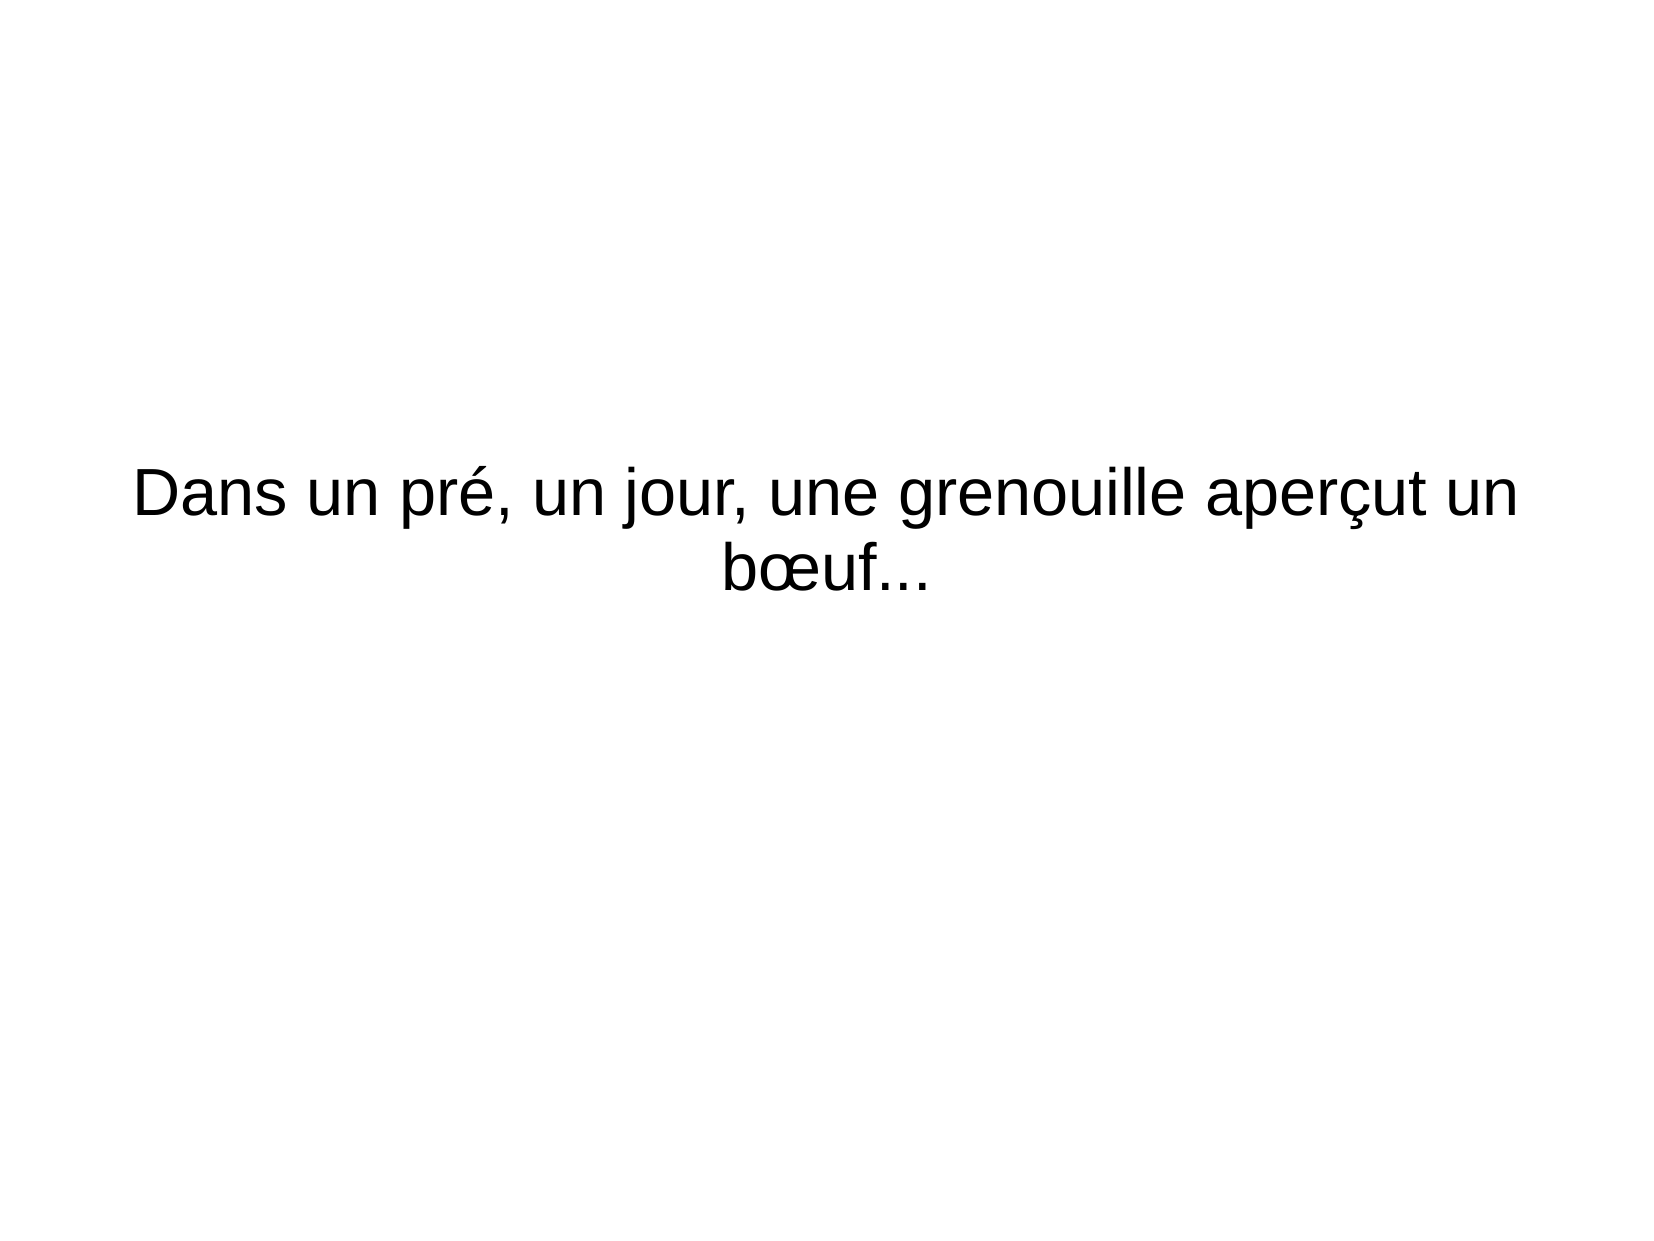

# Dans un pré, un jour, une grenouille aperçut un bœuf...